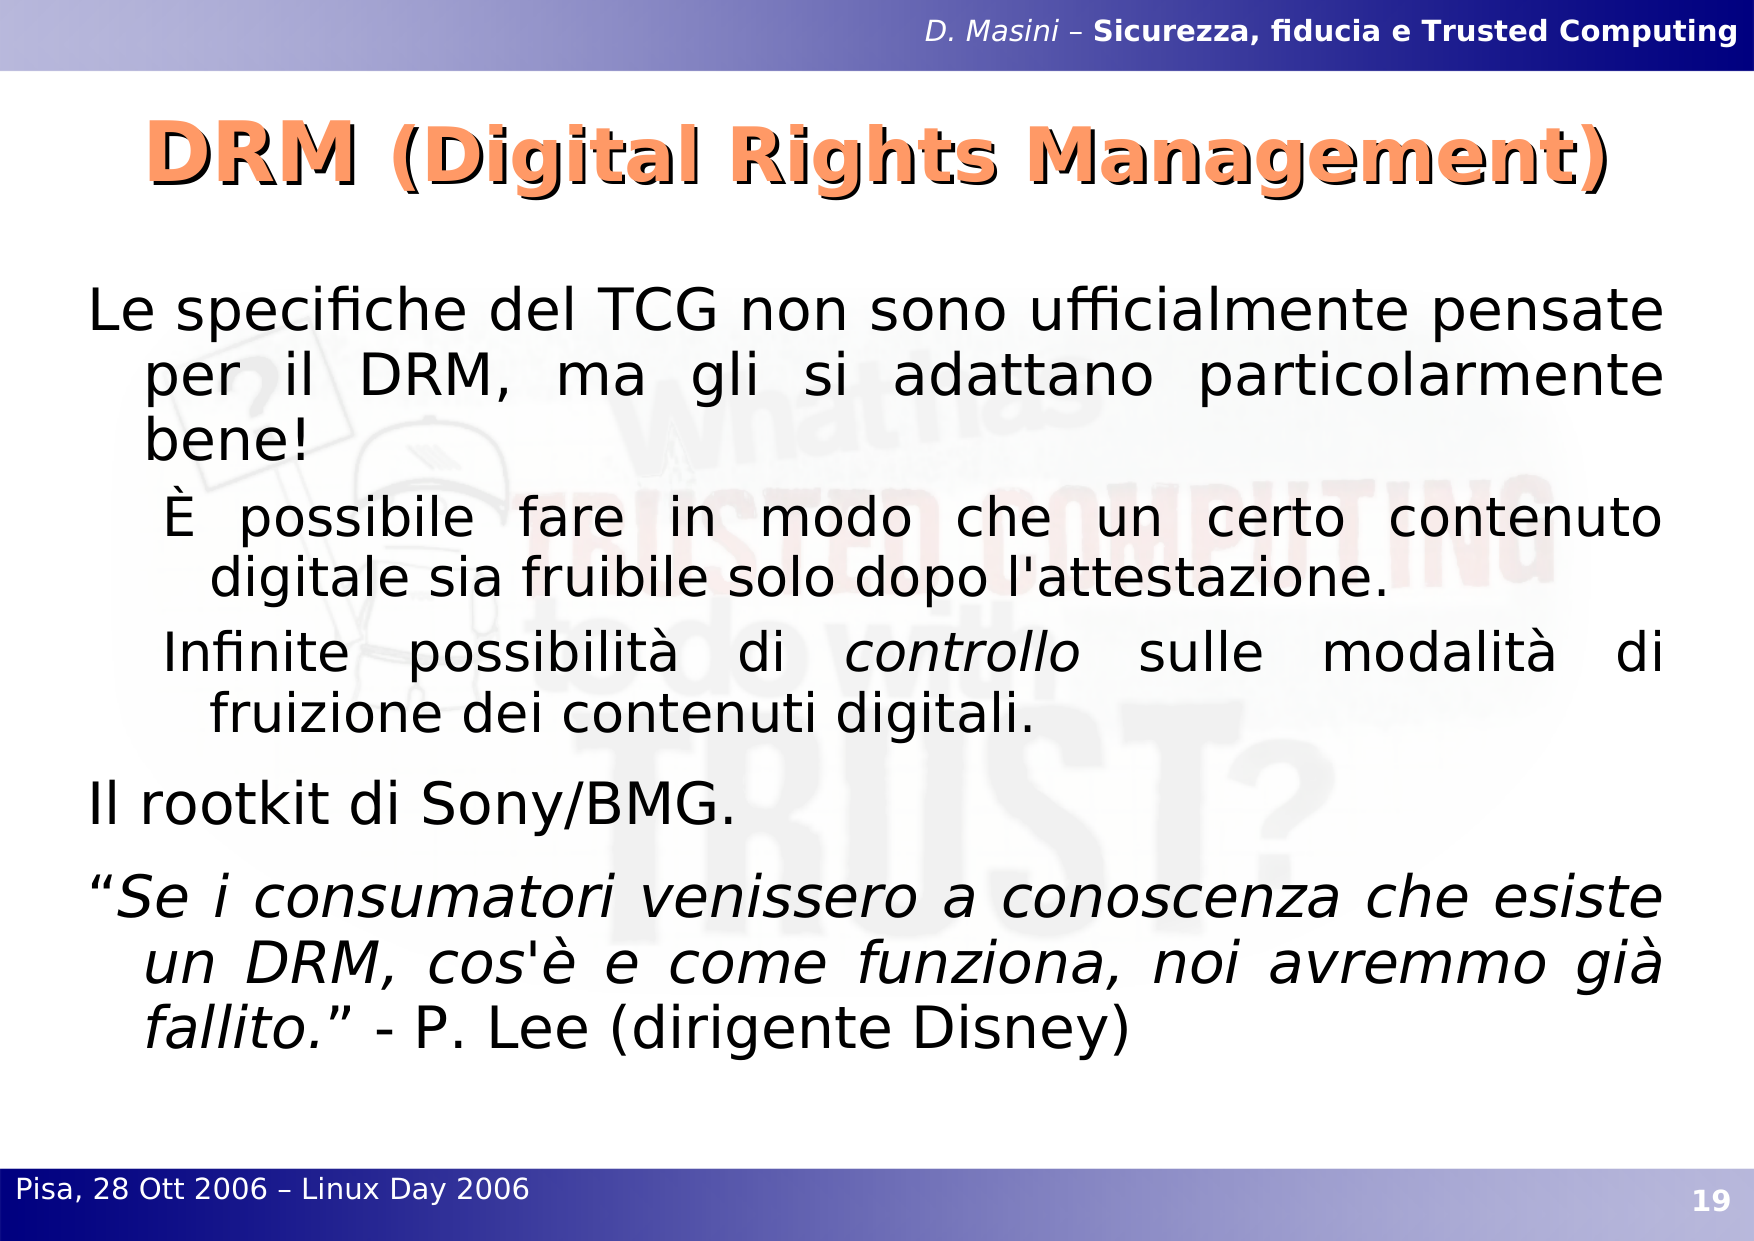

D. Masini – Sicurezza, fiducia e Trusted Computing
# DRM (Digital Rights Management)
Le specifiche del TCG non sono ufficialmente pensate per il DRM, ma gli si adattano particolarmente bene!
È possibile fare in modo che un certo contenuto digitale sia fruibile solo dopo l'attestazione.
Infinite possibilità di controllo sulle modalità di fruizione dei contenuti digitali.
Il rootkit di Sony/BMG.
“Se i consumatori venissero a conoscenza che esiste un DRM, cos'è e come funziona, noi avremmo già fallito.” - P. Lee (dirigente Disney)
Pisa, 28 Ott 2006 – Linux Day 2006